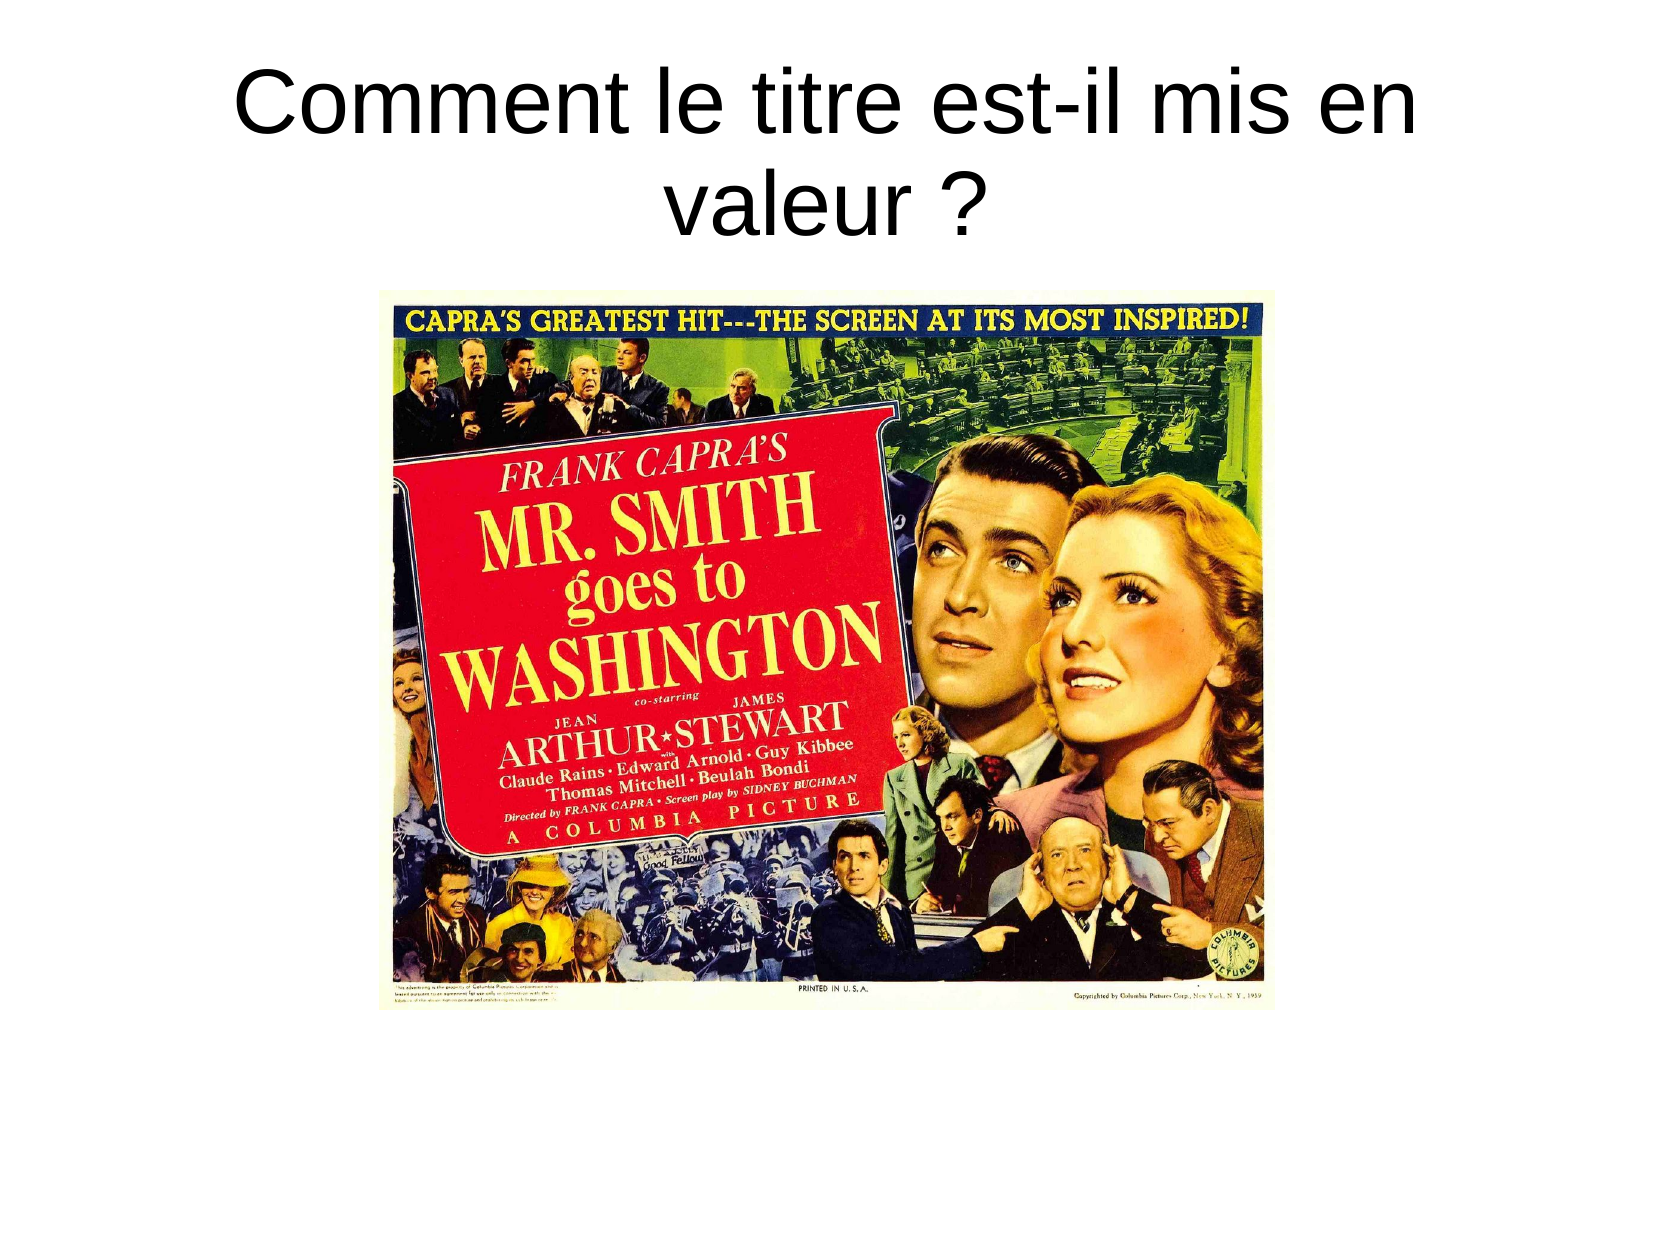

# Comment le titre est-il mis en valeur ?